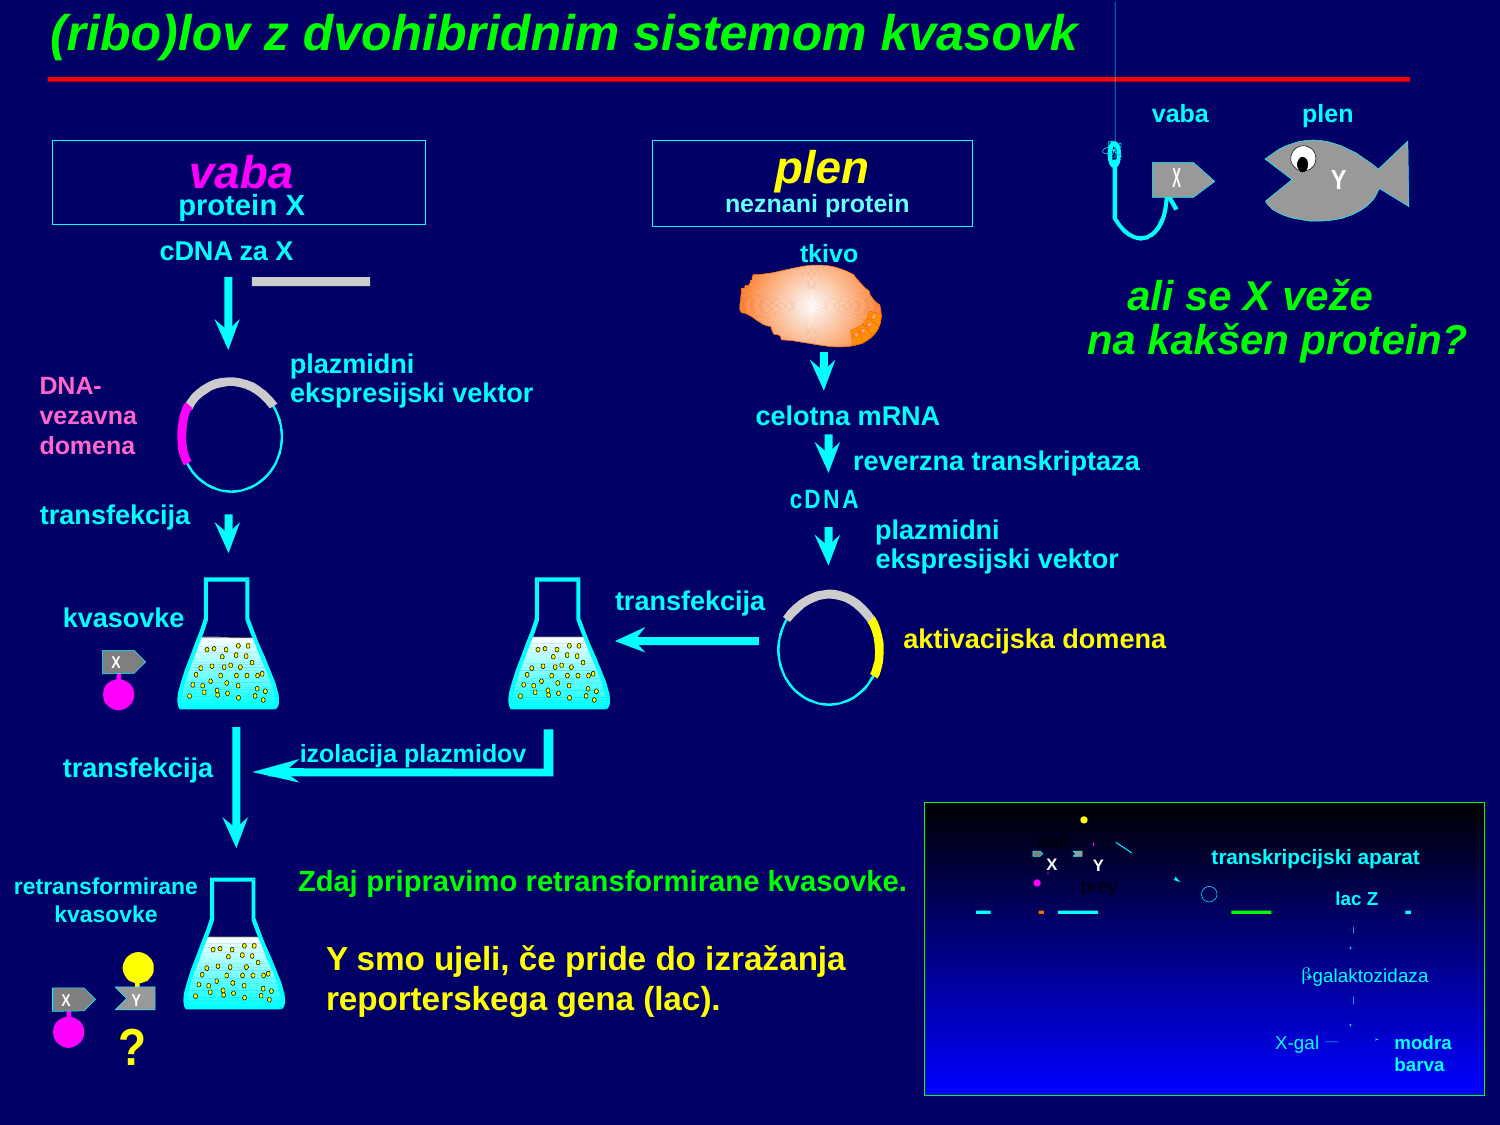

(ribo)lov z dvohibridnim sistemom kvasovk
vaba
plen
plen
vaba
protein X
neznani protein
cDNA za X
tkivo
ali se X veže
na kakšen protein?
plazmidni
DNA-vezavna domena
ekspresijski vektor
celotna mRNA
reverzna transkriptaza
transfekcija
plazmidni
ekspresijski vektor
transfekcija
kvasovke
aktivacijska domena
transfekcija
izolacija plazmidov
bait
transkripcijski aparat
X
Y
prey
lac Z
b
-galaktozidaza
X-gal
modra
barva
Zdaj pripravimo retransformirane kvasovke.
retransformirane
kvasovke
Y smo ujeli, če pride do izražanja
reporterskega gena (lac).